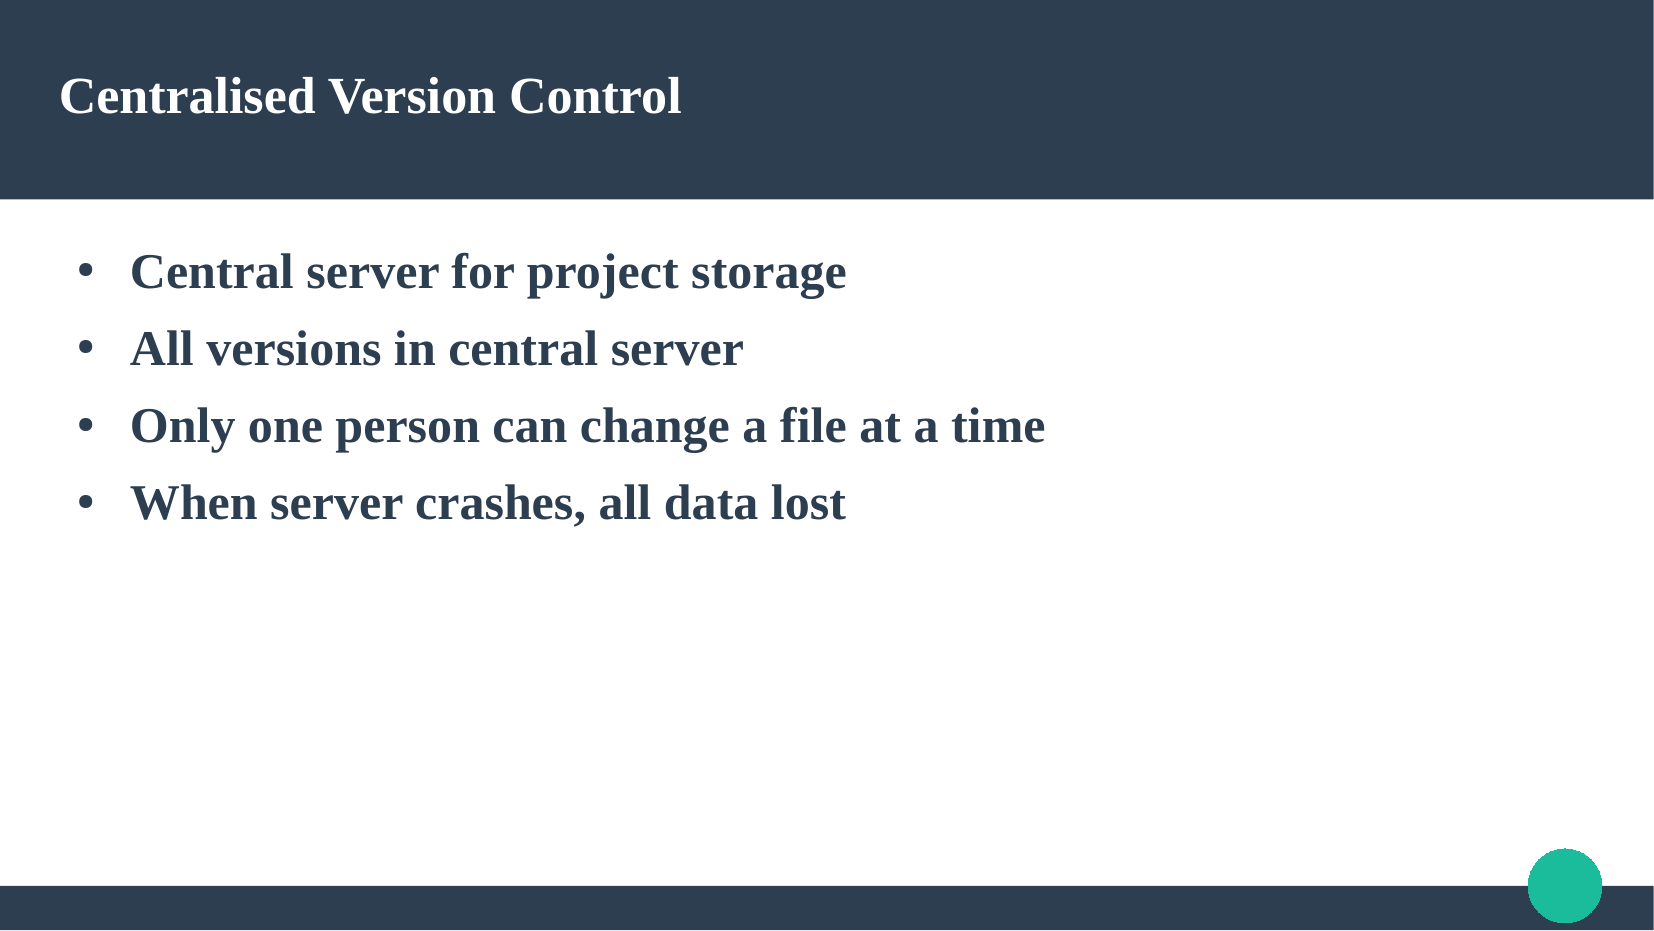

# Centralised Version Control
Central server for project storage
All versions in central server
Only one person can change a file at a time
When server crashes, all data lost